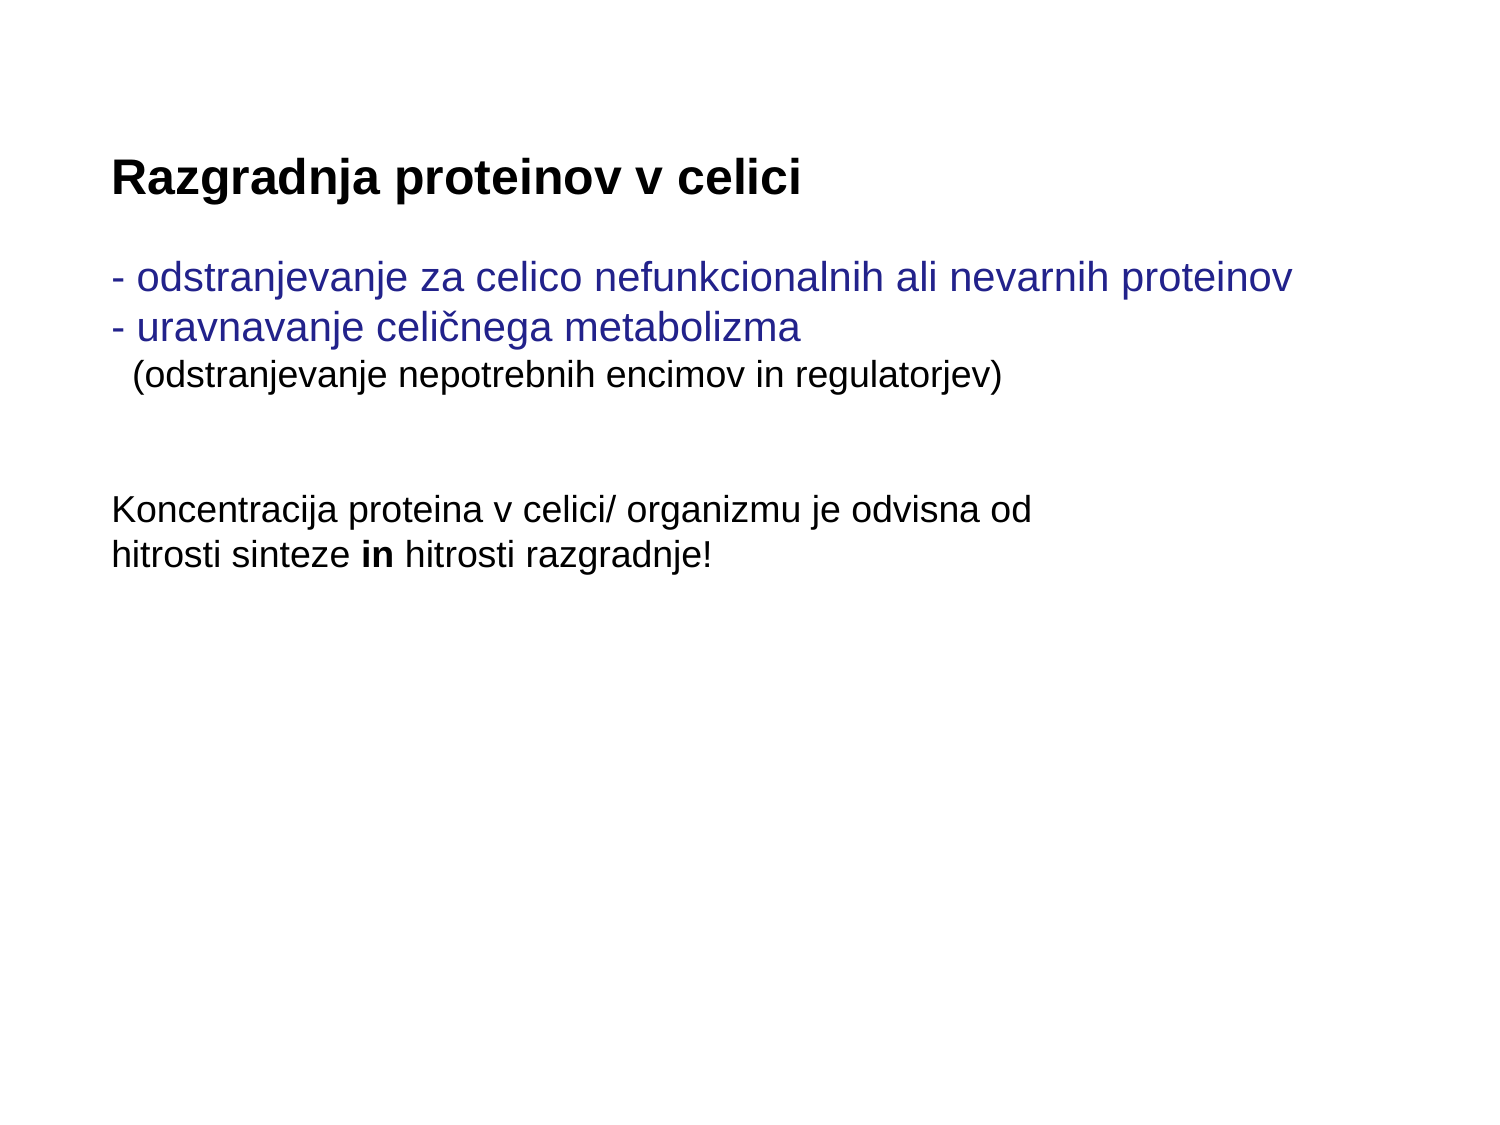

Razgradnja proteinov v celici
- odstranjevanje za celico nefunkcionalnih ali nevarnih proteinov
- uravnavanje celičnega metabolizma
 (odstranjevanje nepotrebnih encimov in regulatorjev)
Koncentracija proteina v celici/ organizmu je odvisna od
hitrosti sinteze in hitrosti razgradnje!